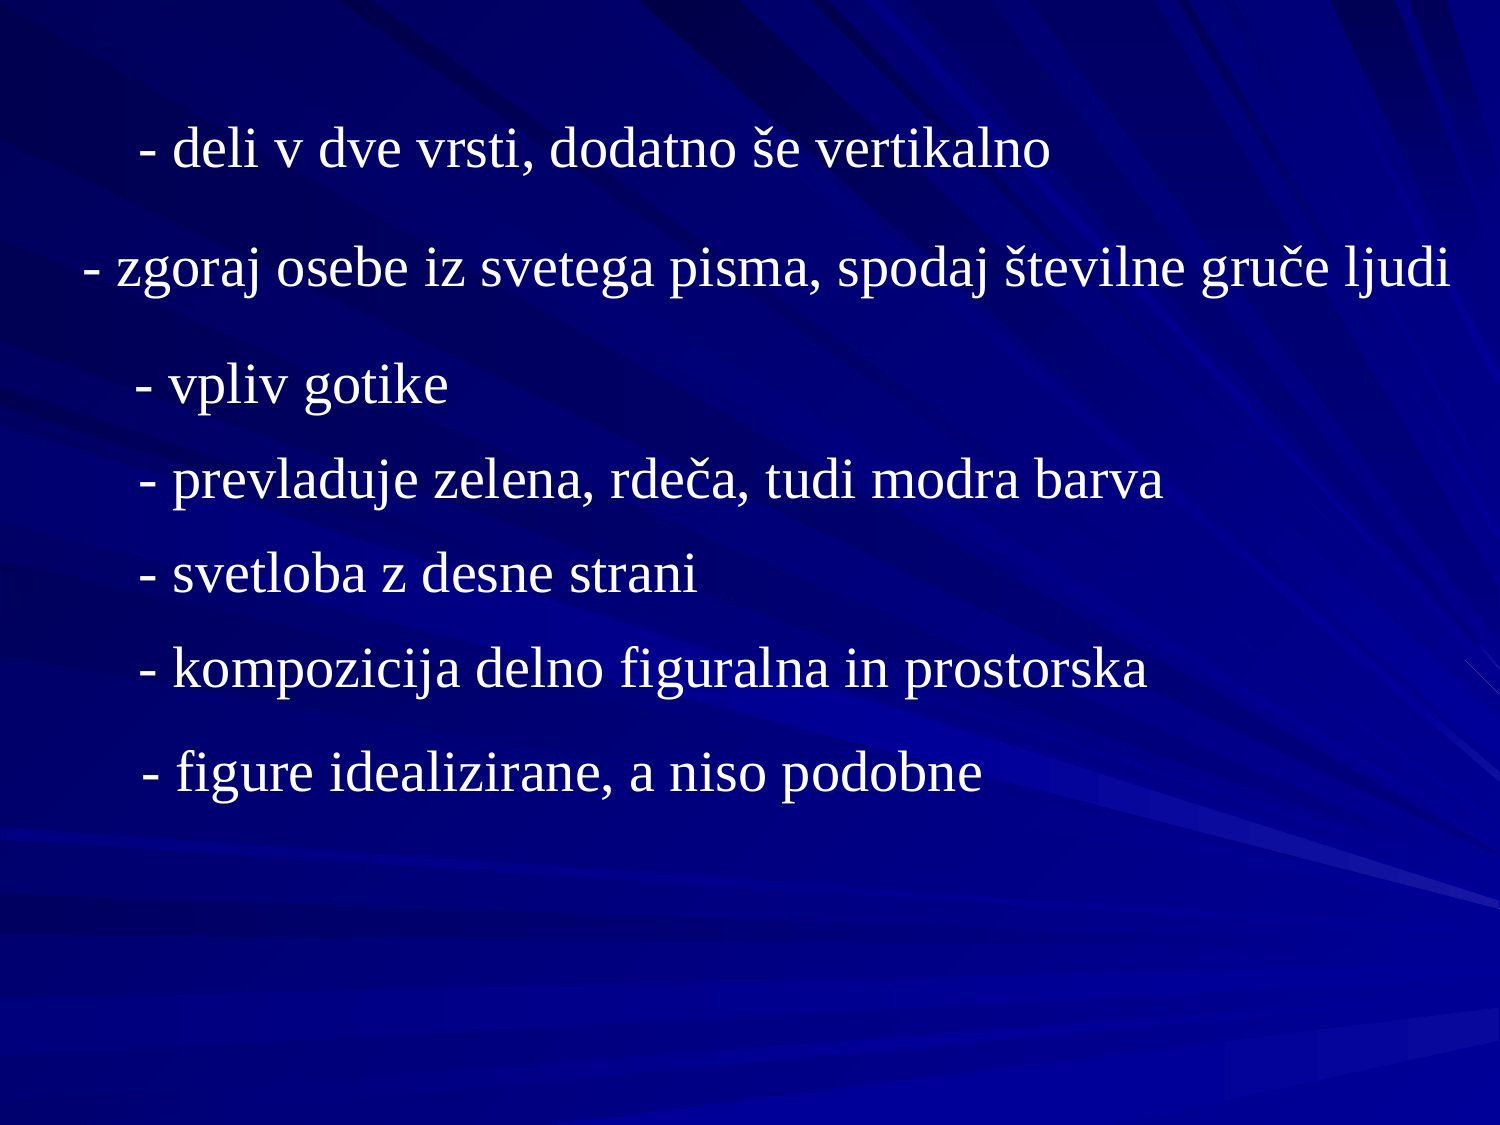

- deli v dve vrsti, dodatno še vertikalno
- zgoraj osebe iz svetega pisma, spodaj številne gruče ljudi
- vpliv gotike
- prevladuje zelena, rdeča, tudi modra barva
- svetloba z desne strani
- kompozicija delno figuralna in prostorska
- figure idealizirane, a niso podobne